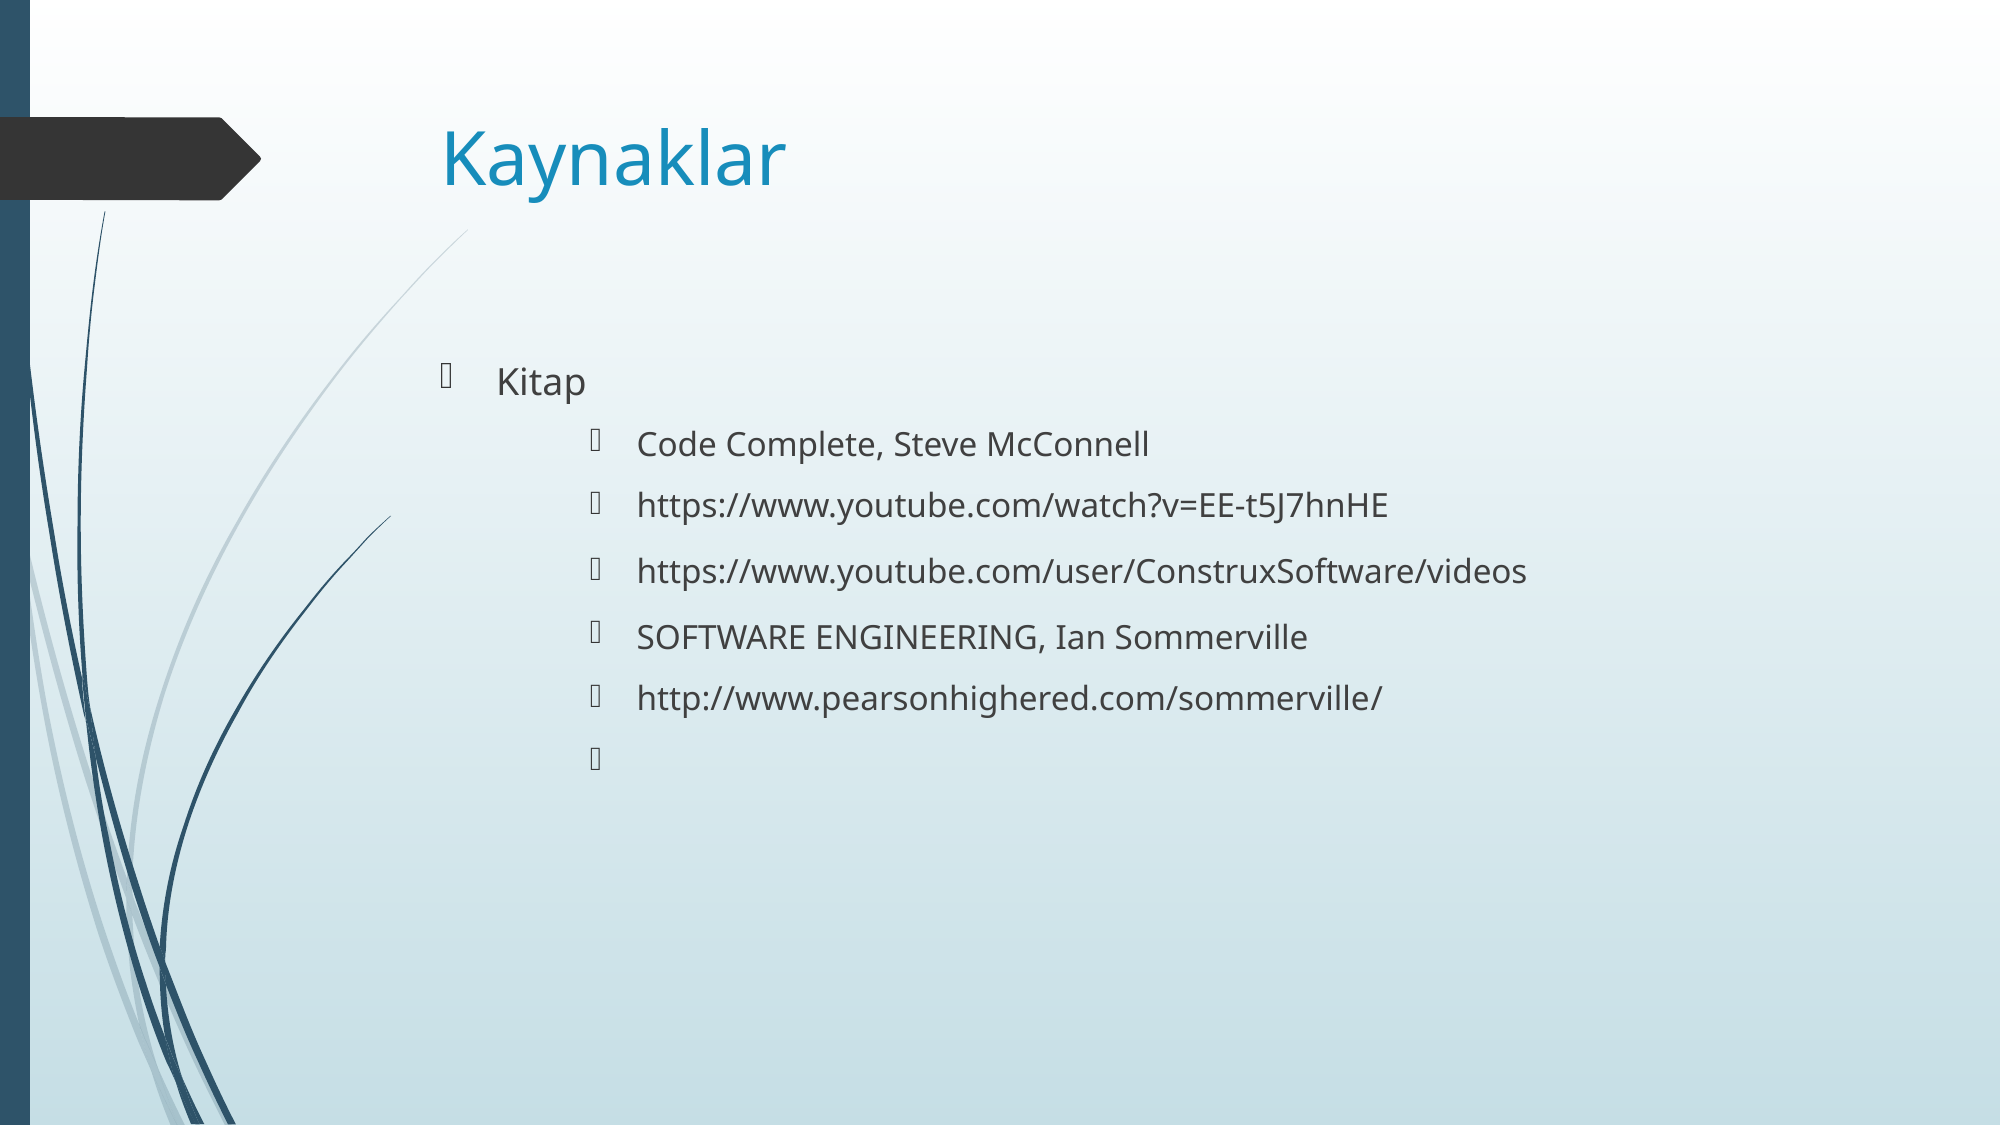

# Kaynaklar
Kitap
Code Complete, Steve McConnell
https://www.youtube.com/watch?v=EE-t5J7hnHE
https://www.youtube.com/user/ConstruxSoftware/videos
SOFTWARE ENGINEERING, Ian Sommerville
http://www.pearsonhighered.com/sommerville/